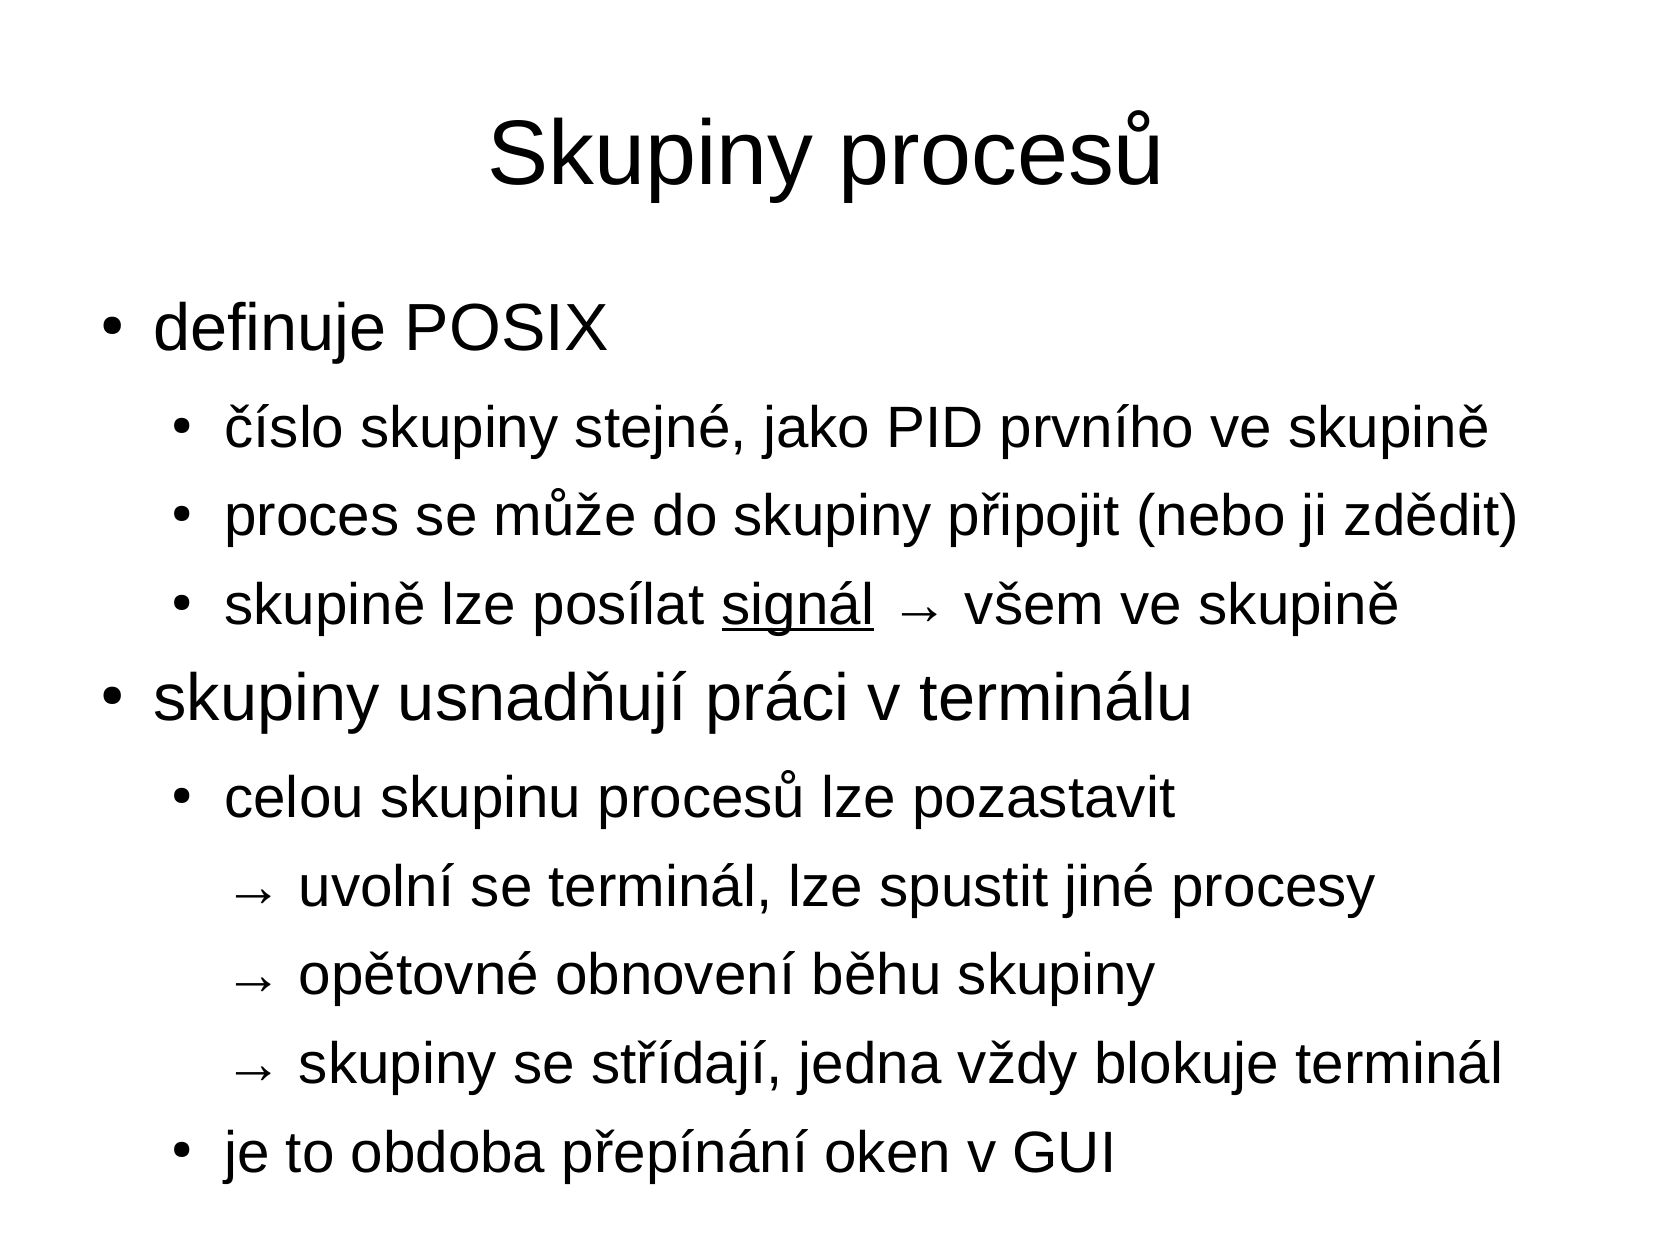

# Skupiny procesů
definuje POSIX
číslo skupiny stejné, jako PID prvního ve skupině
proces se může do skupiny připojit (nebo ji zdědit)
skupině lze posílat signál → všem ve skupině
skupiny usnadňují práci v terminálu
celou skupinu procesů lze pozastavit
→ uvolní se terminál, lze spustit jiné procesy
→ opětovné obnovení běhu skupiny
→ skupiny se střídají, jedna vždy blokuje terminál
je to obdoba přepínání oken v GUI